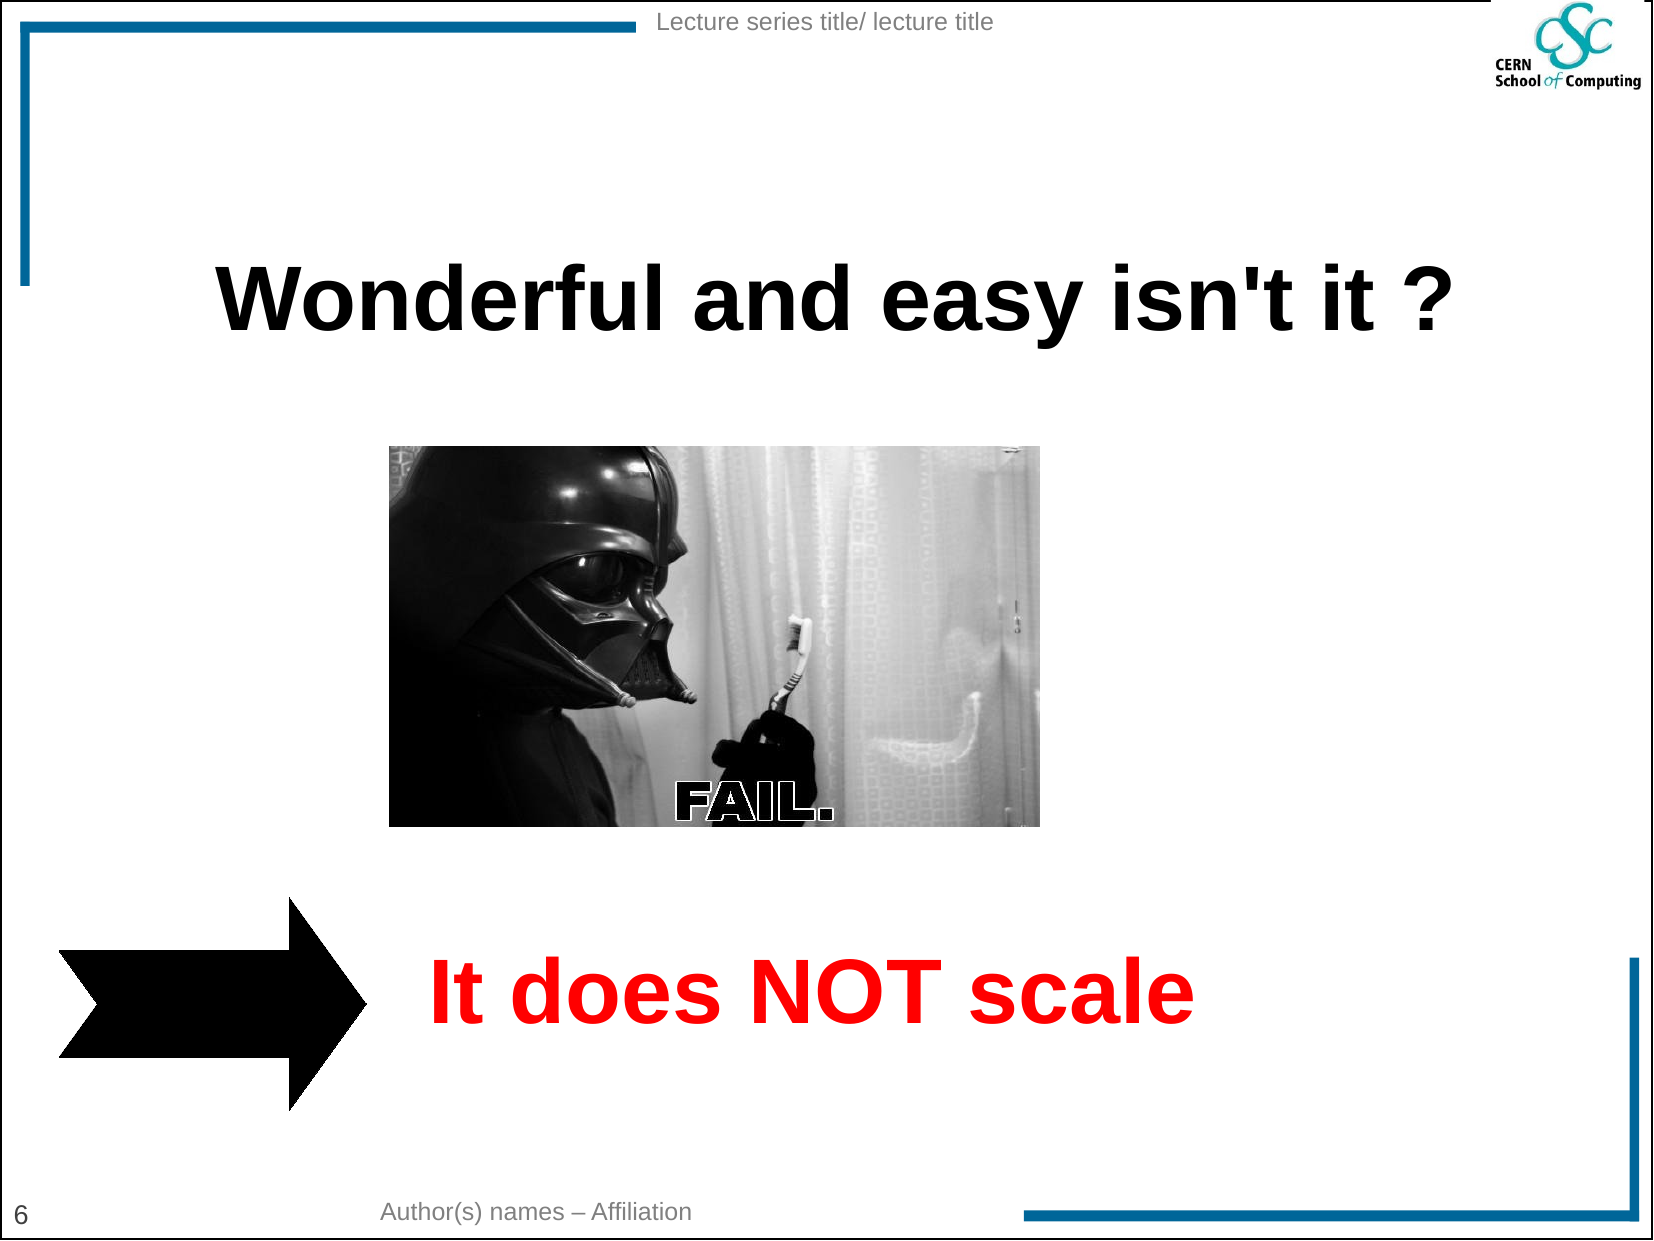

Wonderful and easy isn't it ?
It does NOT scale